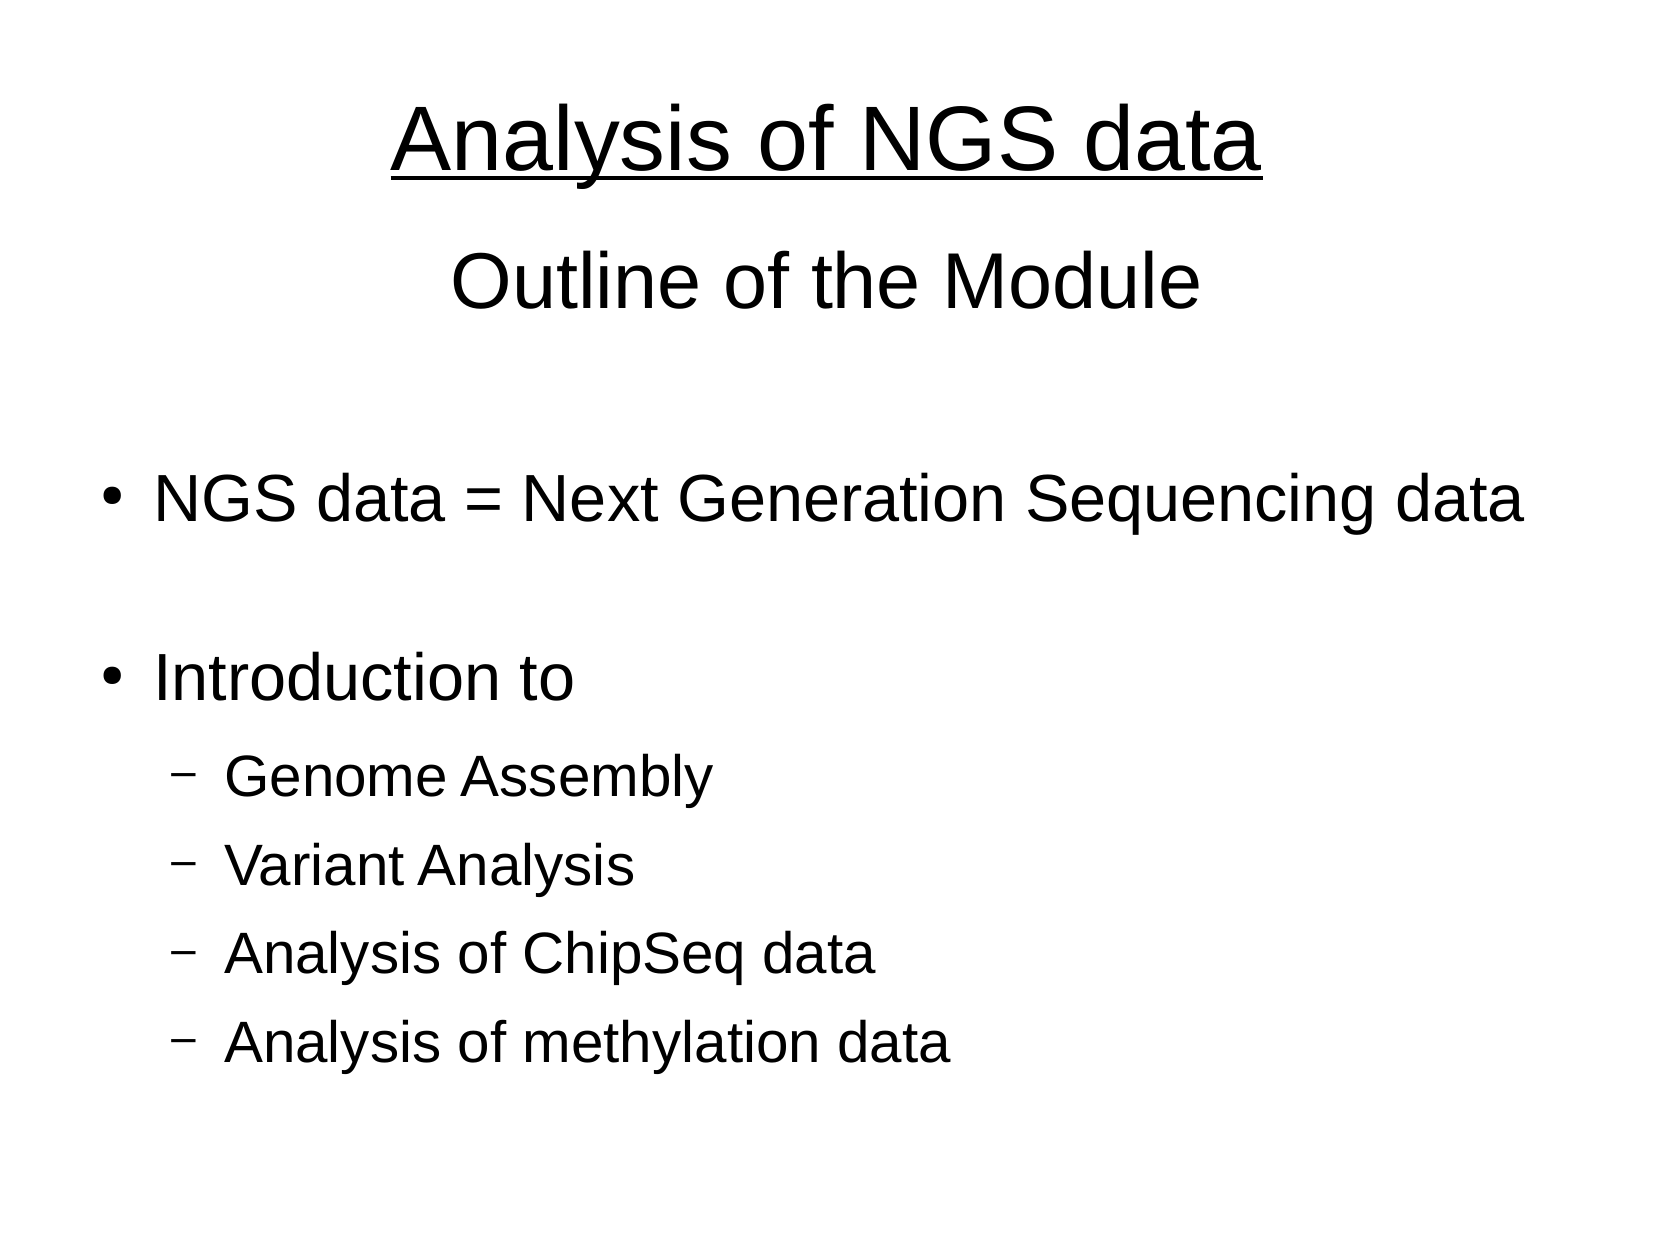

# Analysis of NGS data Outline of the Module
NGS data = Next Generation Sequencing data
Introduction to
Genome Assembly
Variant Analysis
Analysis of ChipSeq data
Analysis of methylation data